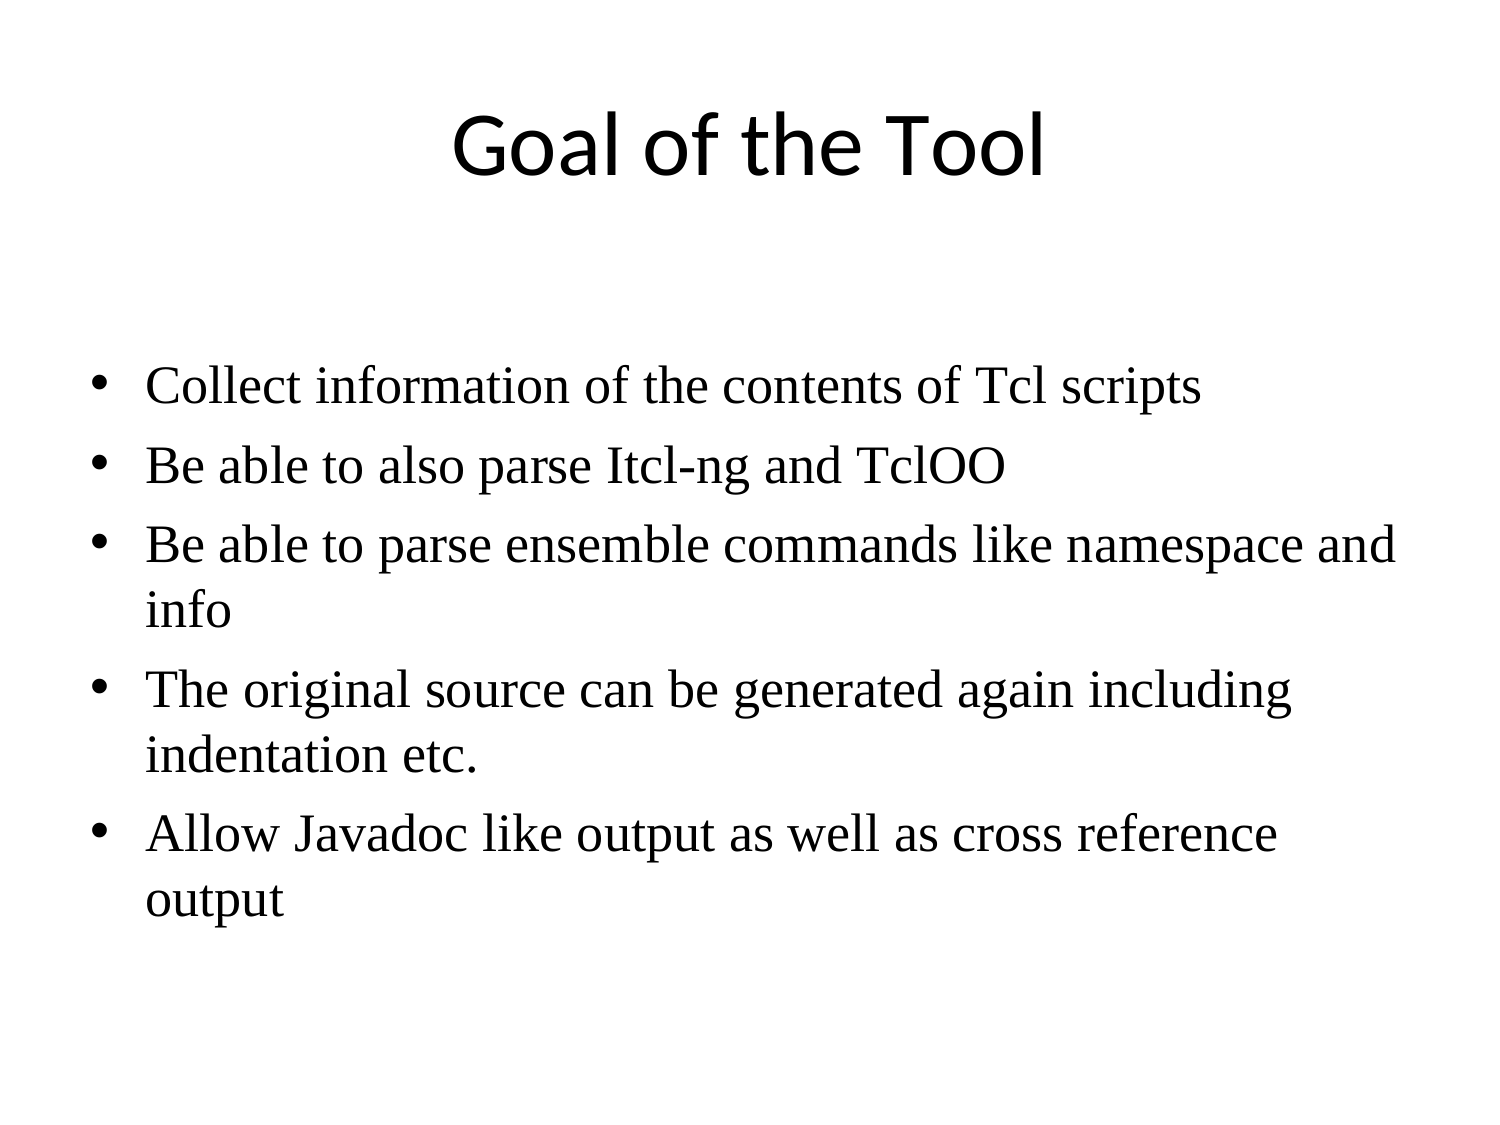

Goal of the Tool
Collect information of the contents of Tcl scripts
Be able to also parse Itcl-ng and TclOO
Be able to parse ensemble commands like namespace and info
The original source can be generated again including indentation etc.
Allow Javadoc like output as well as cross reference output